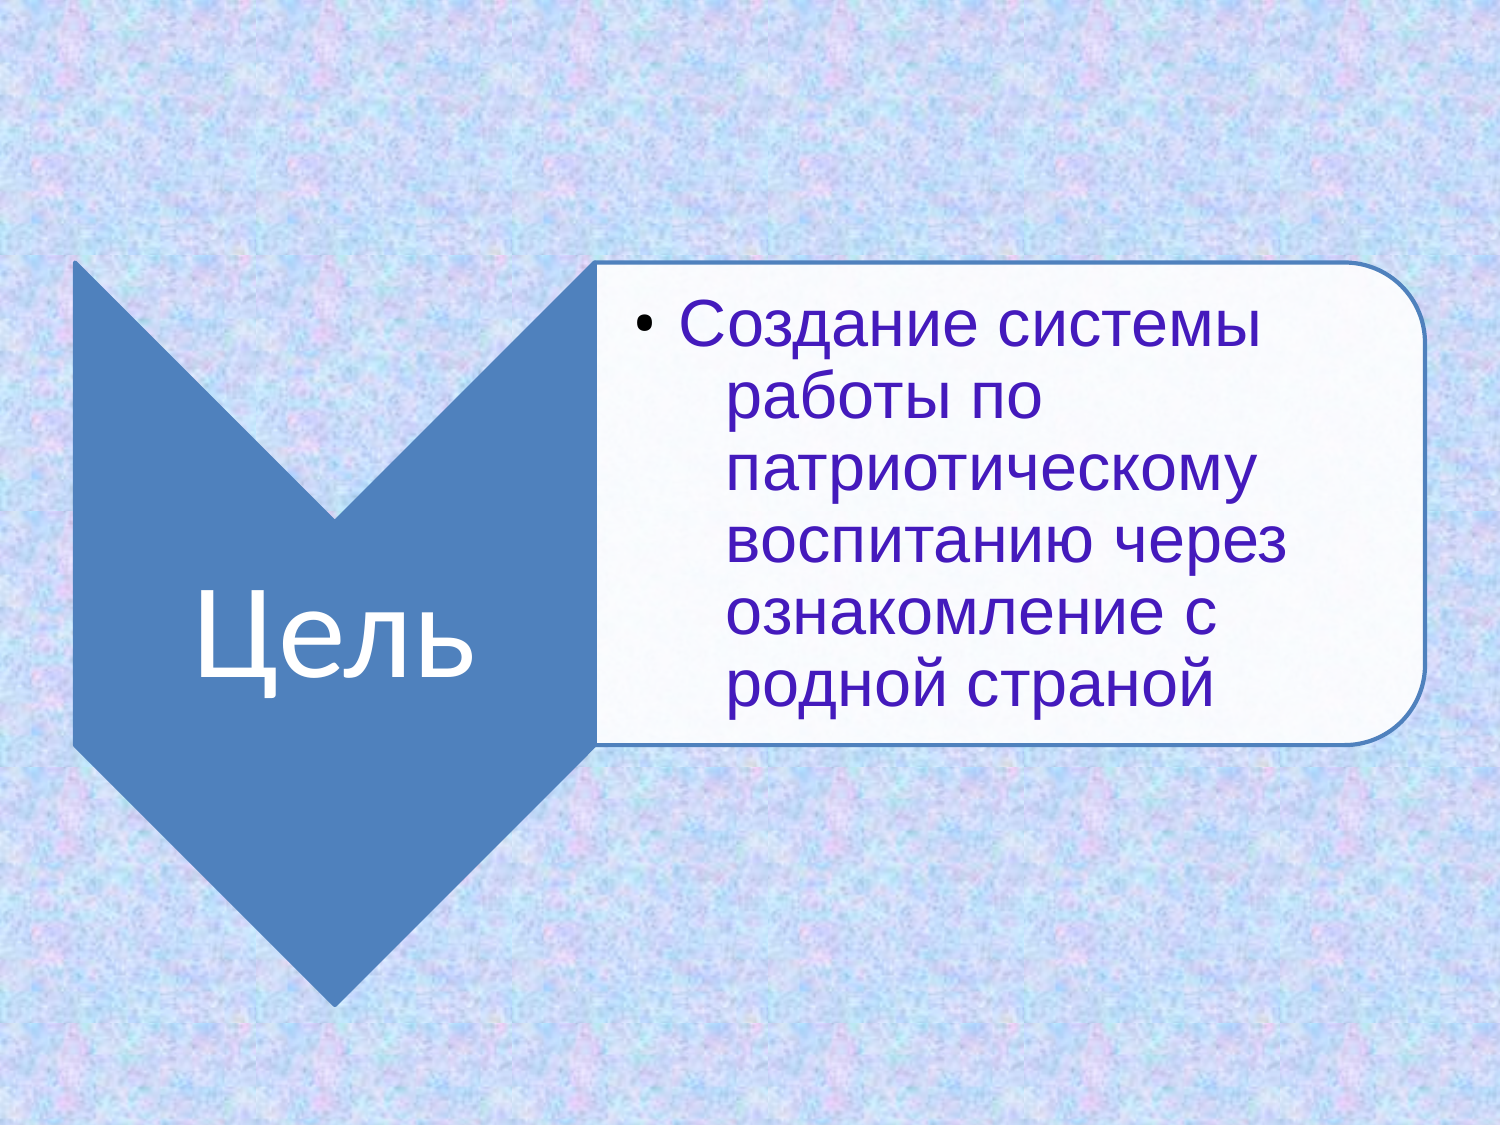

#
Цель
Создание системы работы по патриотическому воспитанию через ознакомление с родной страной